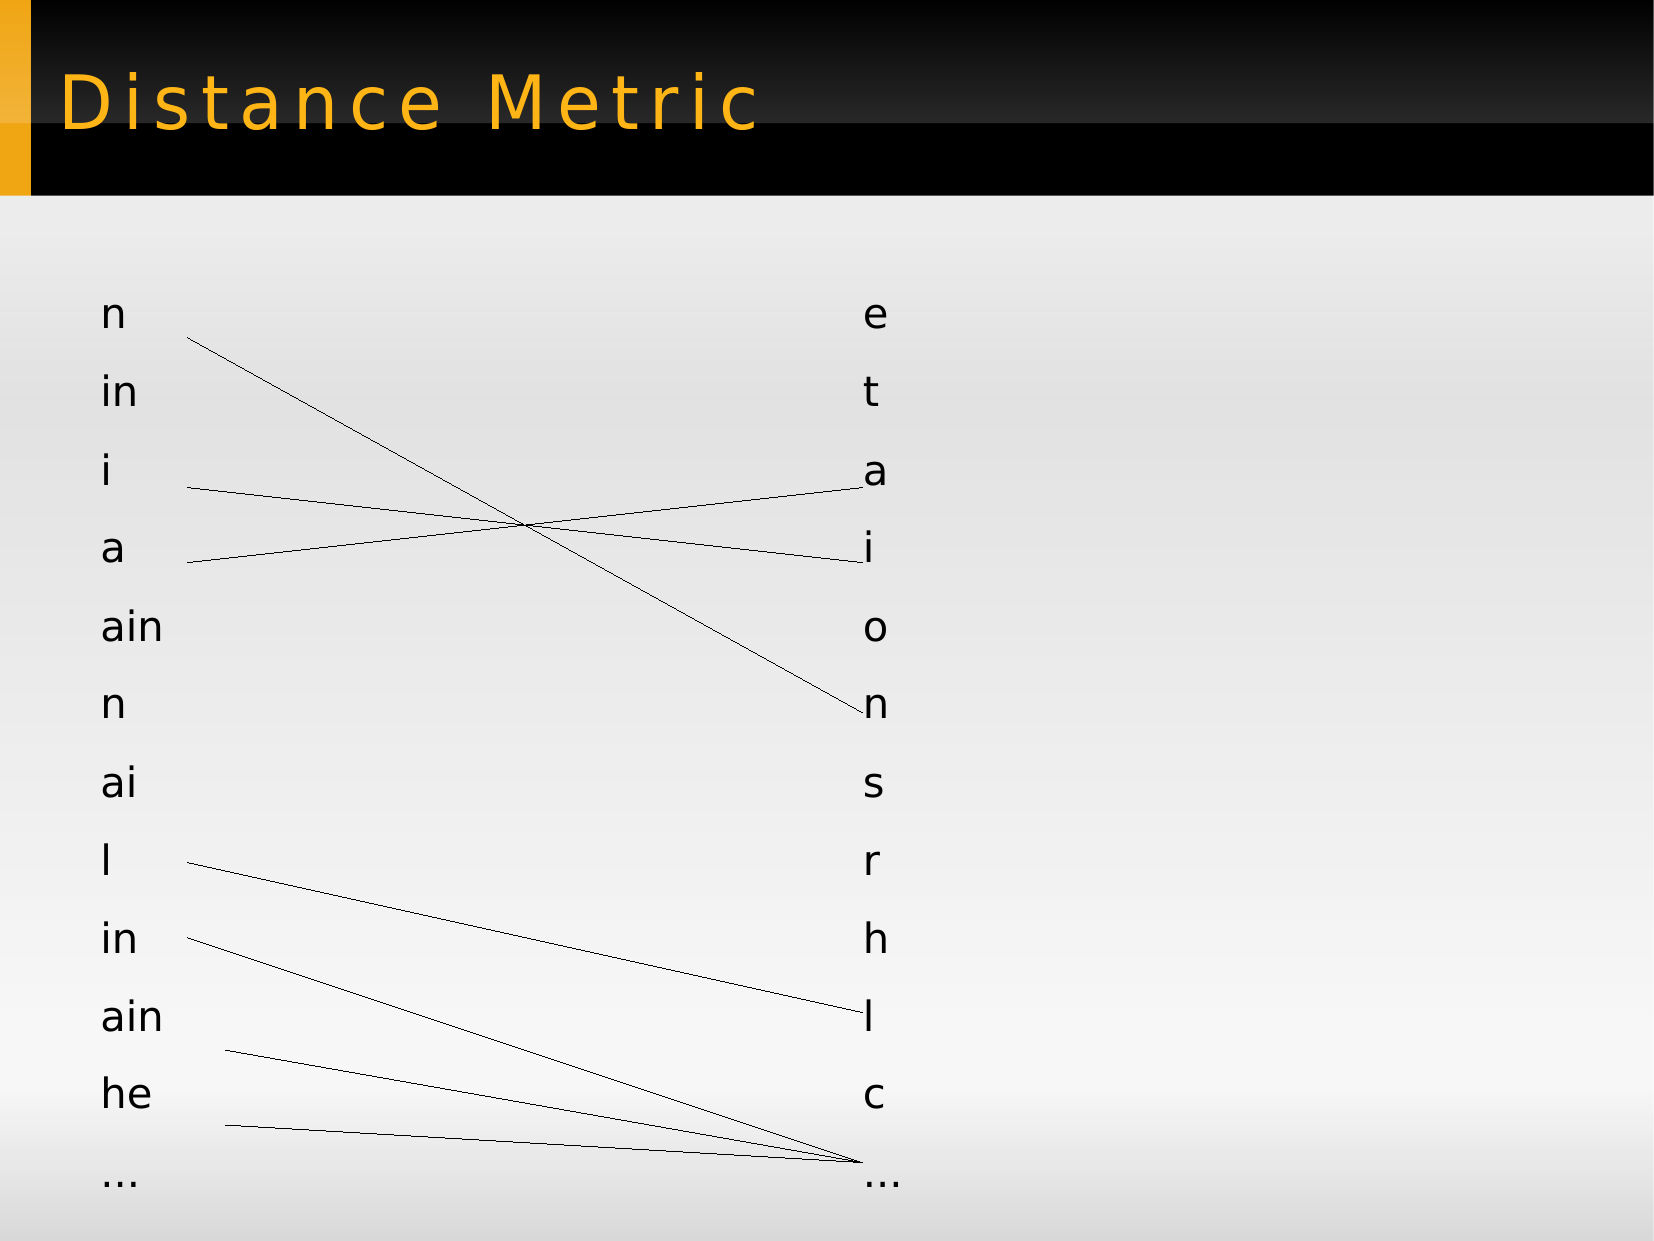

# Distance Metric
n
in
i
a
ain
n
ai
l
in
ain
he
...
e
t
a
i
o
n
s
r
h
l
c
...